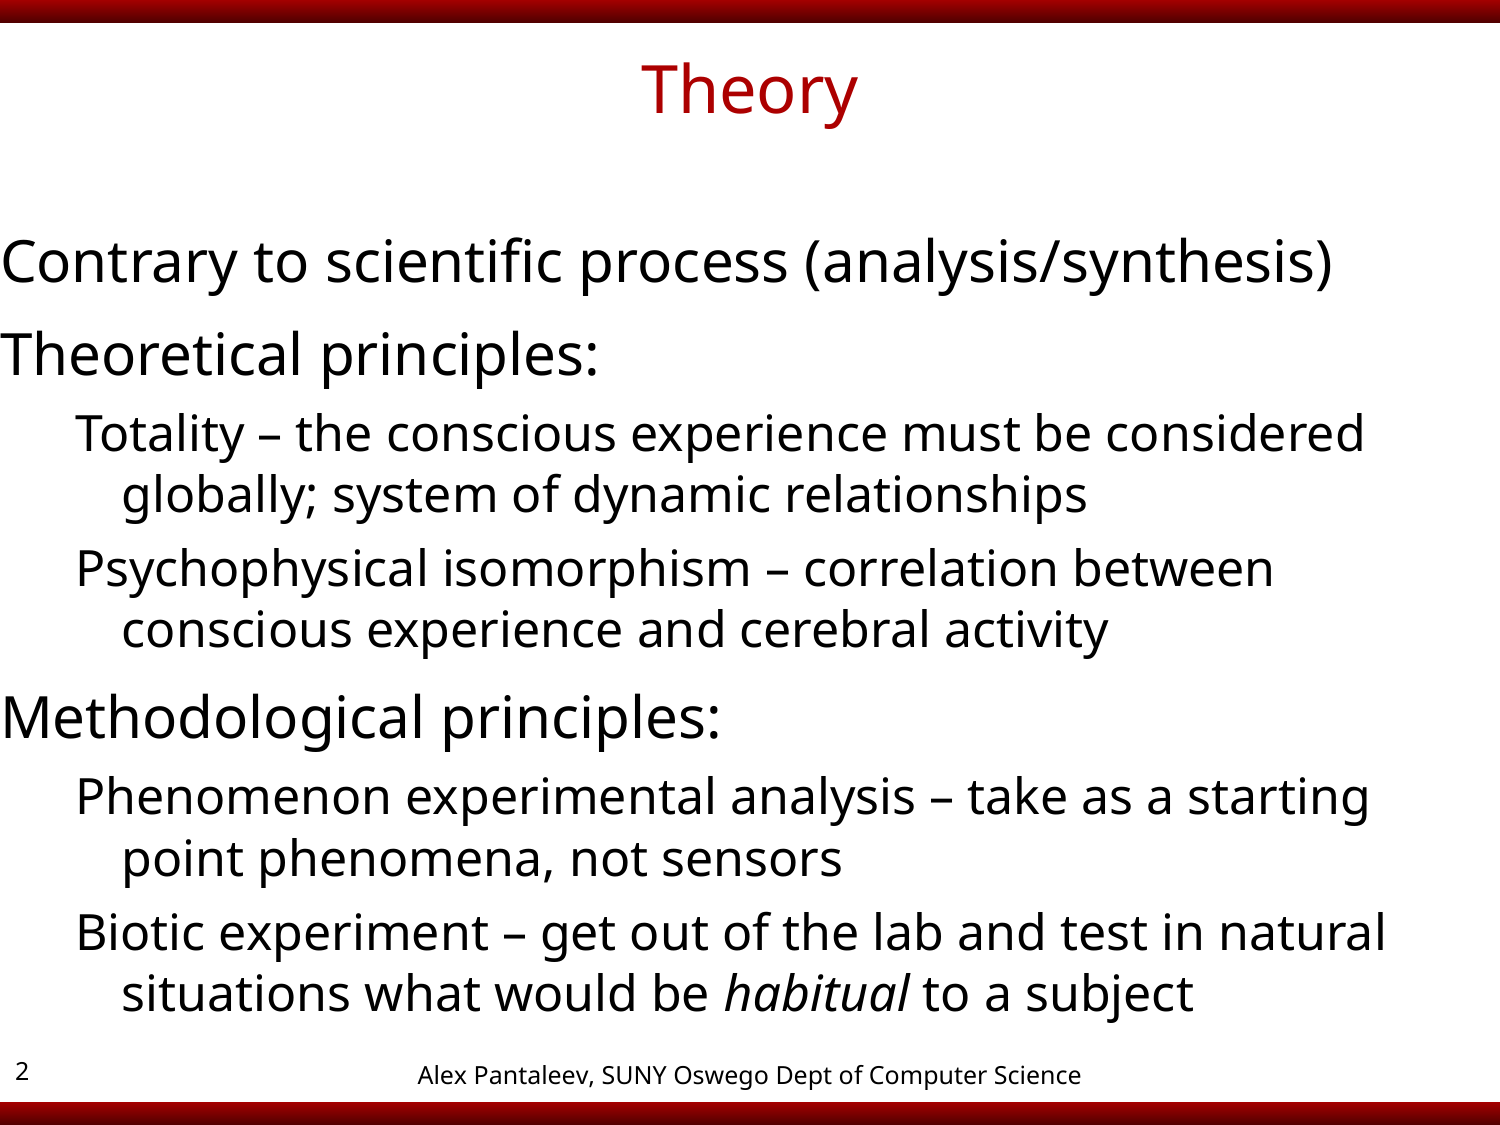

# Theory
Contrary to scientific process (analysis/synthesis)
Theoretical principles:
Totality – the conscious experience must be considered globally; system of dynamic relationships
Psychophysical isomorphism – correlation between conscious experience and cerebral activity
Methodological principles:
Phenomenon experimental analysis – take as a starting point phenomena, not sensors
Biotic experiment – get out of the lab and test in natural situations what would be habitual to a subject
2